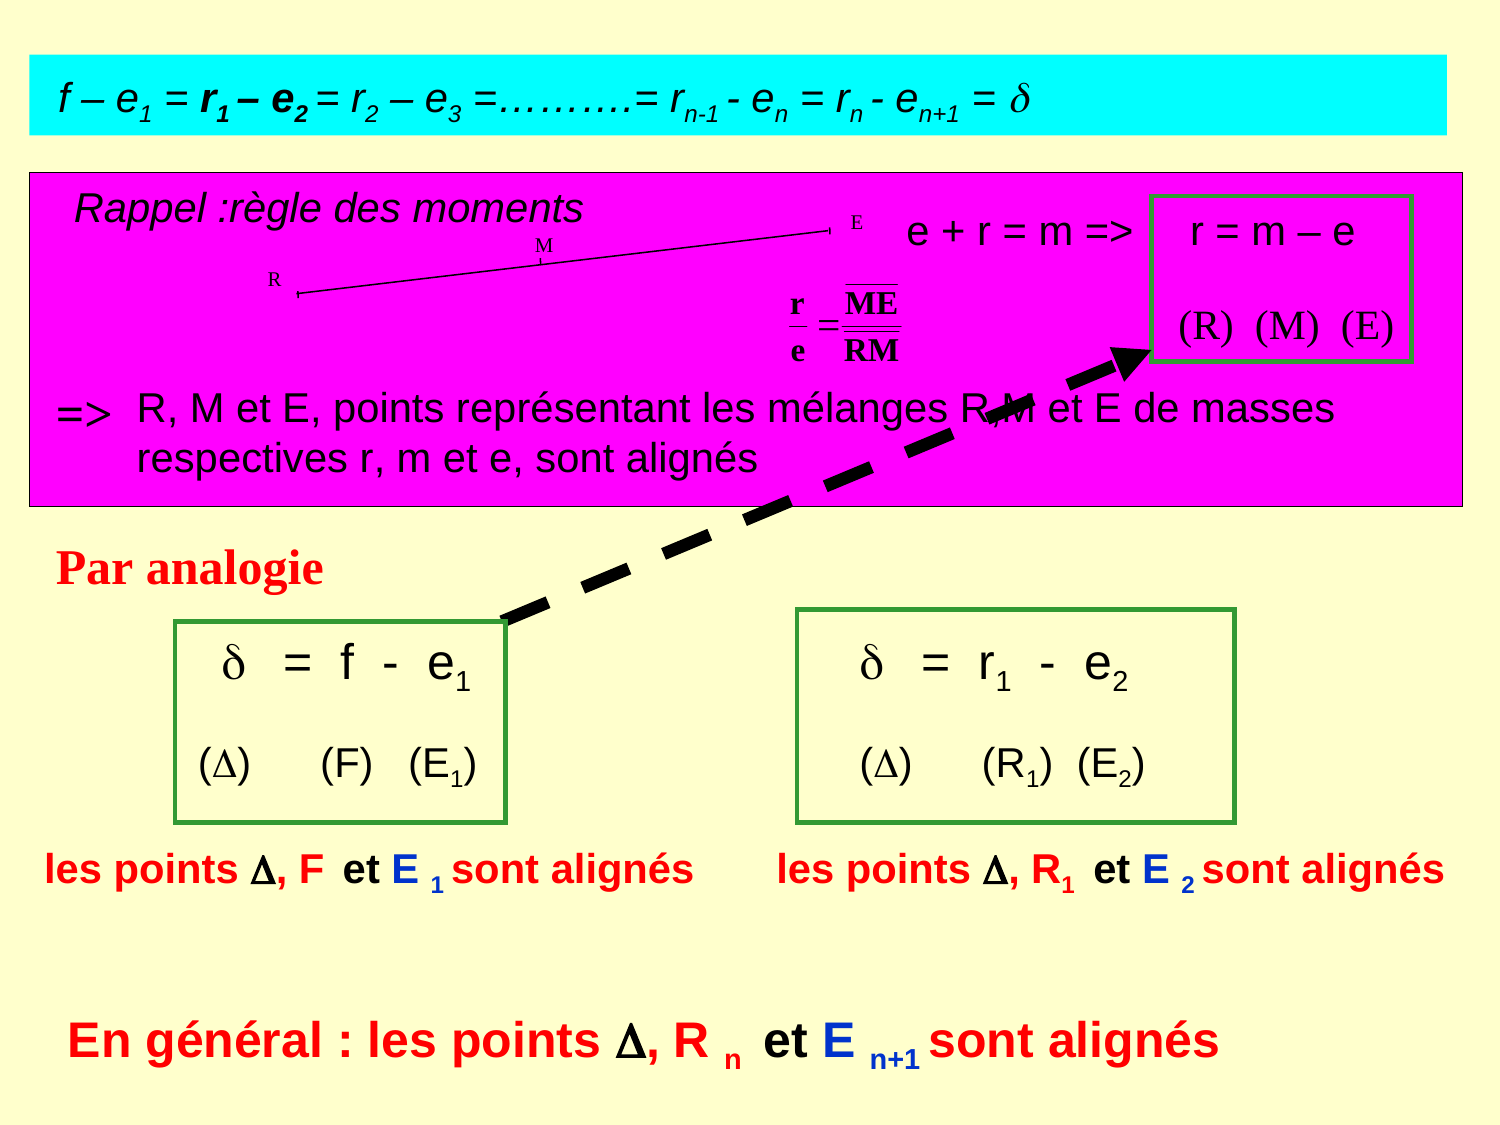

f – e1 = r1 – e2 = r2 – e3 =……….= rn-1 - en = rn - en+1 = 
Rappel :règle des moments
e + r = m =>
r = m – e
E
M
R
(R) (M) (E)
=>
R, M et E, points représentant les mélanges R,M et E de masses respectives r, m et e, sont alignés
Par analogie
 = r1 - e2
() (R1) (E2)
 = f - e1
() (F) (E1)
les points , F et E 1 sont alignés
les points , R1 et E 2 sont alignés
En général : les points , R n et E n+1 sont alignés